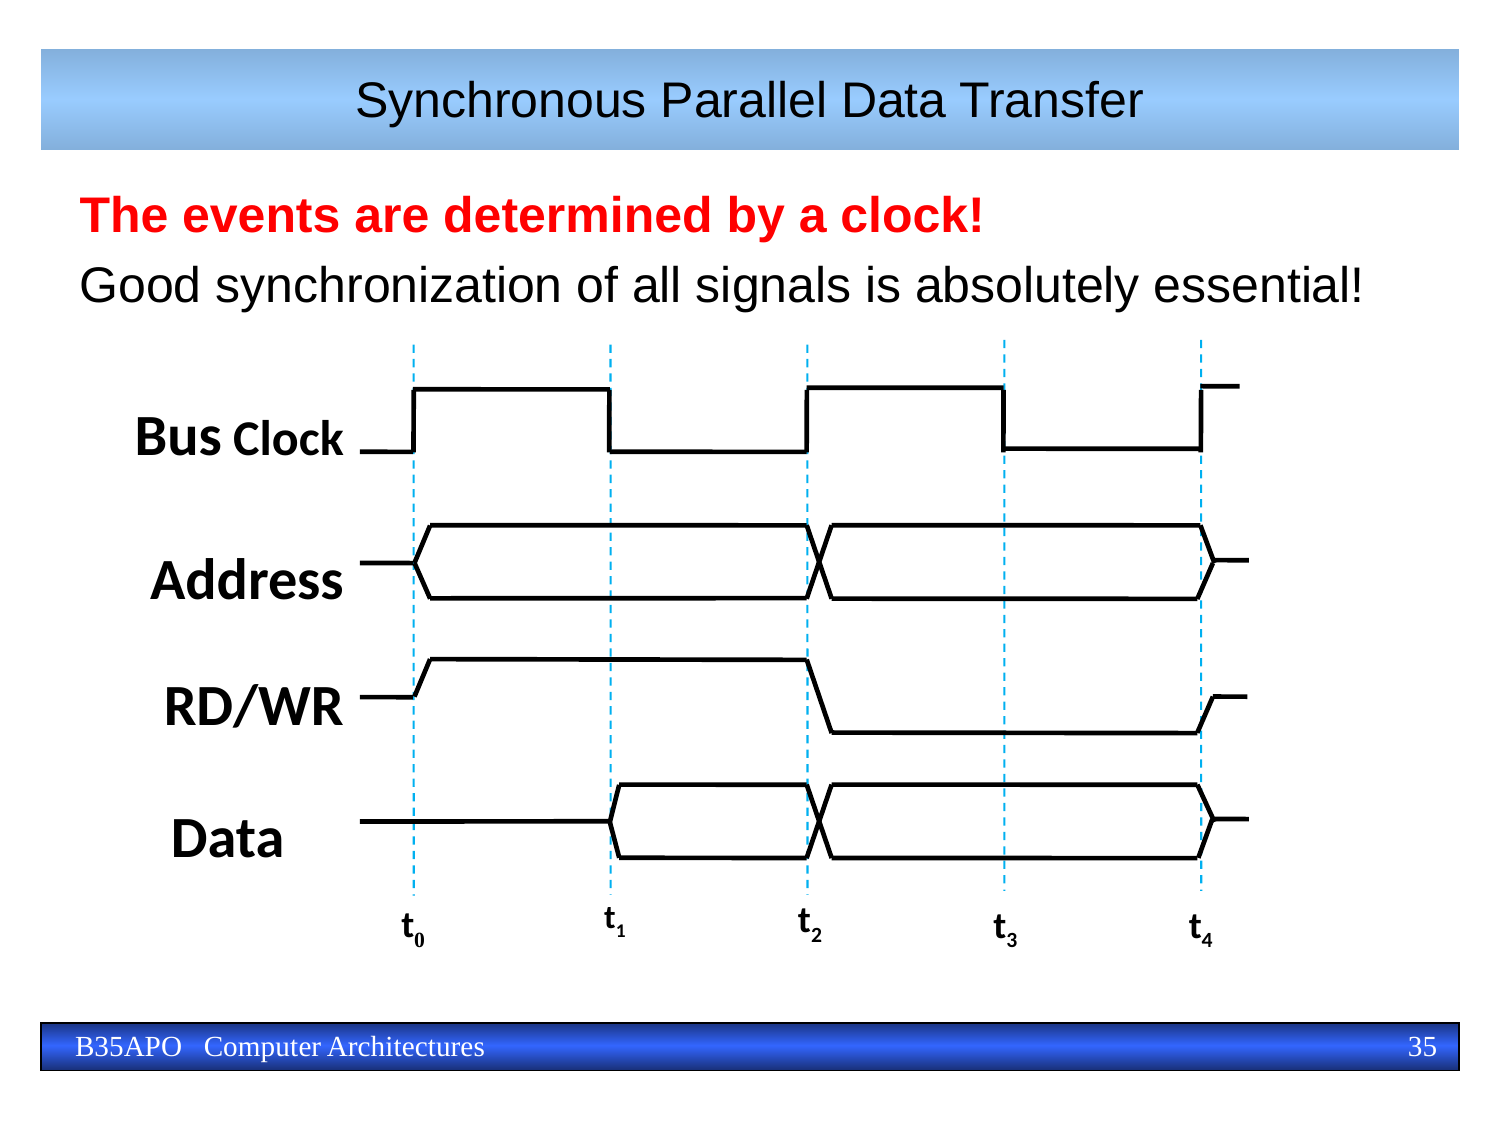

# Synchronous Parallel Data Transfer
The events are determined by a clock!
Good synchronization of all signals is absolutely essential!
Bus Clock
Address
RD/WR
Data
t1
t2
t0
t3
t4
B35APO Computer Architectures
35